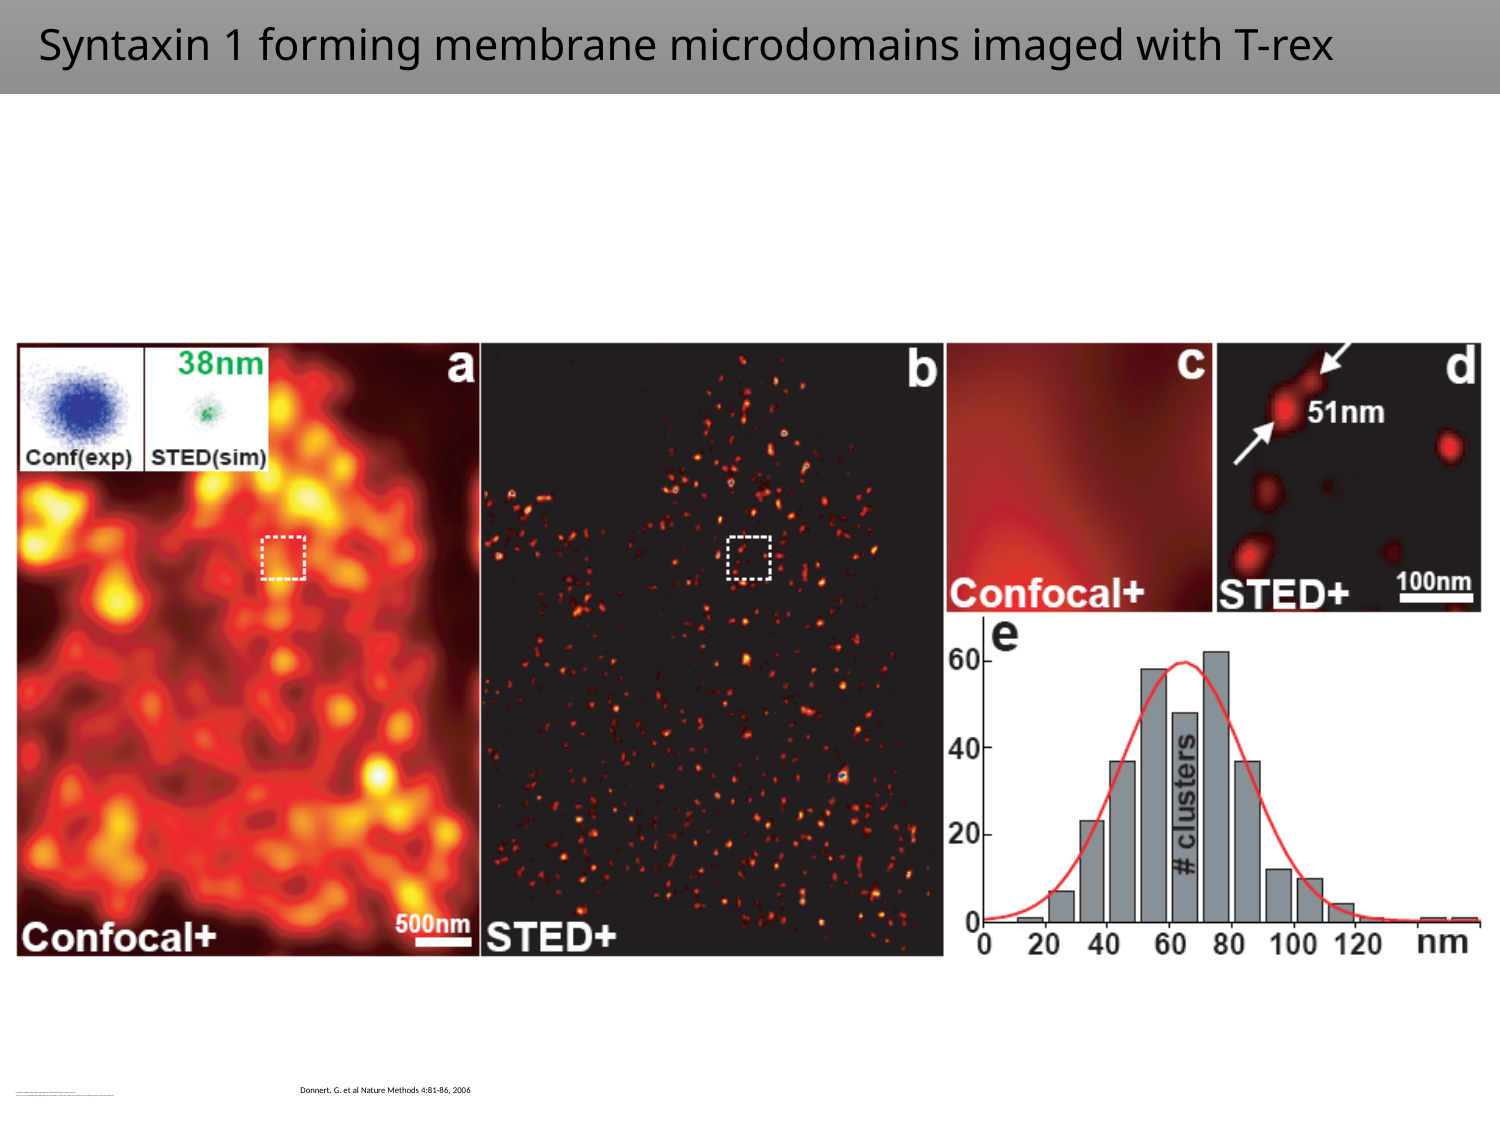

# Syntaxin 1 forming membrane microdomains imaged with T-rex
Magnified outtake with clearly resolving two individual Syntaxin clusters distanced
with 51 nm in the STED image. Histogram of the cluster size from 304 individual clusters from 8 different patches in the raw STED data.
Donnert, G. et al Nature Methods 4:81-86, 2006